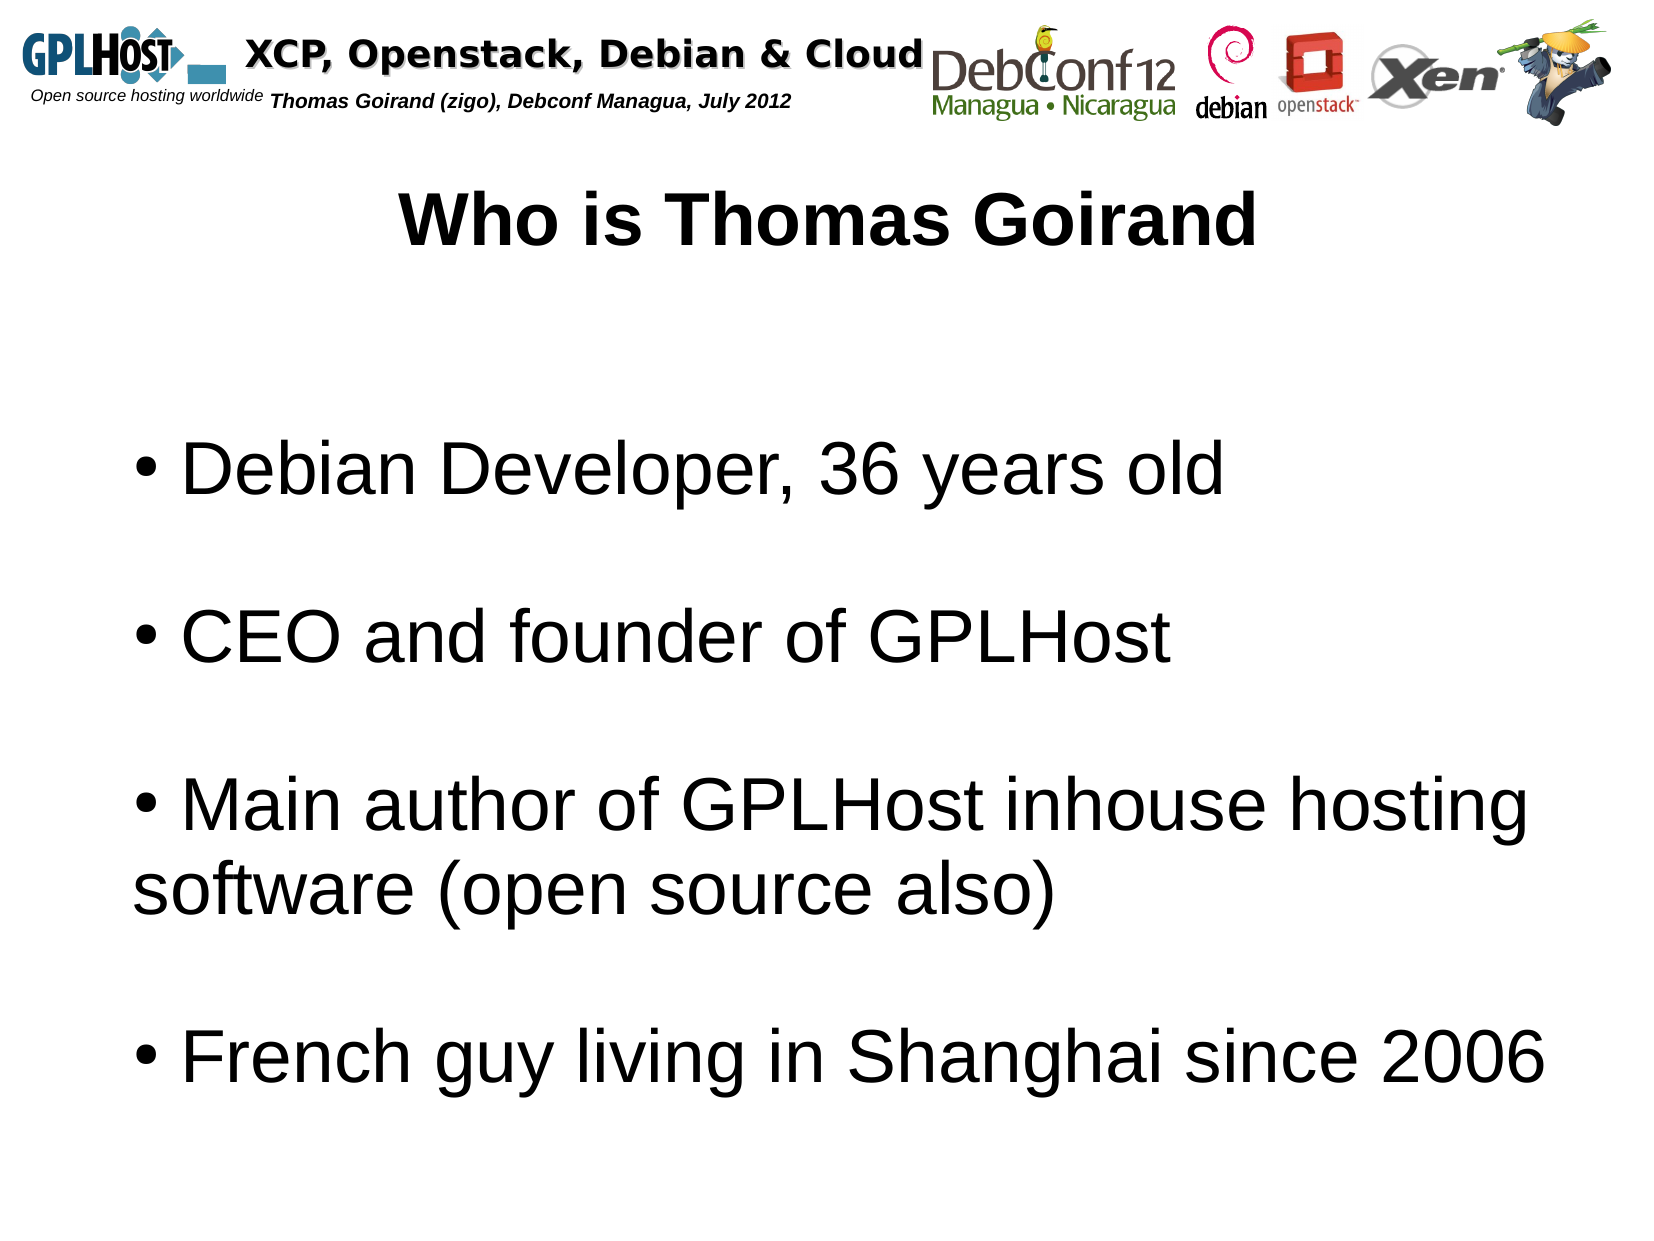

Who is Thomas Goirand
 Debian Developer, 36 years old
 CEO and founder of GPLHost
 Main author of GPLHost inhouse hosting software (open source also)
 French guy living in Shanghai since 2006